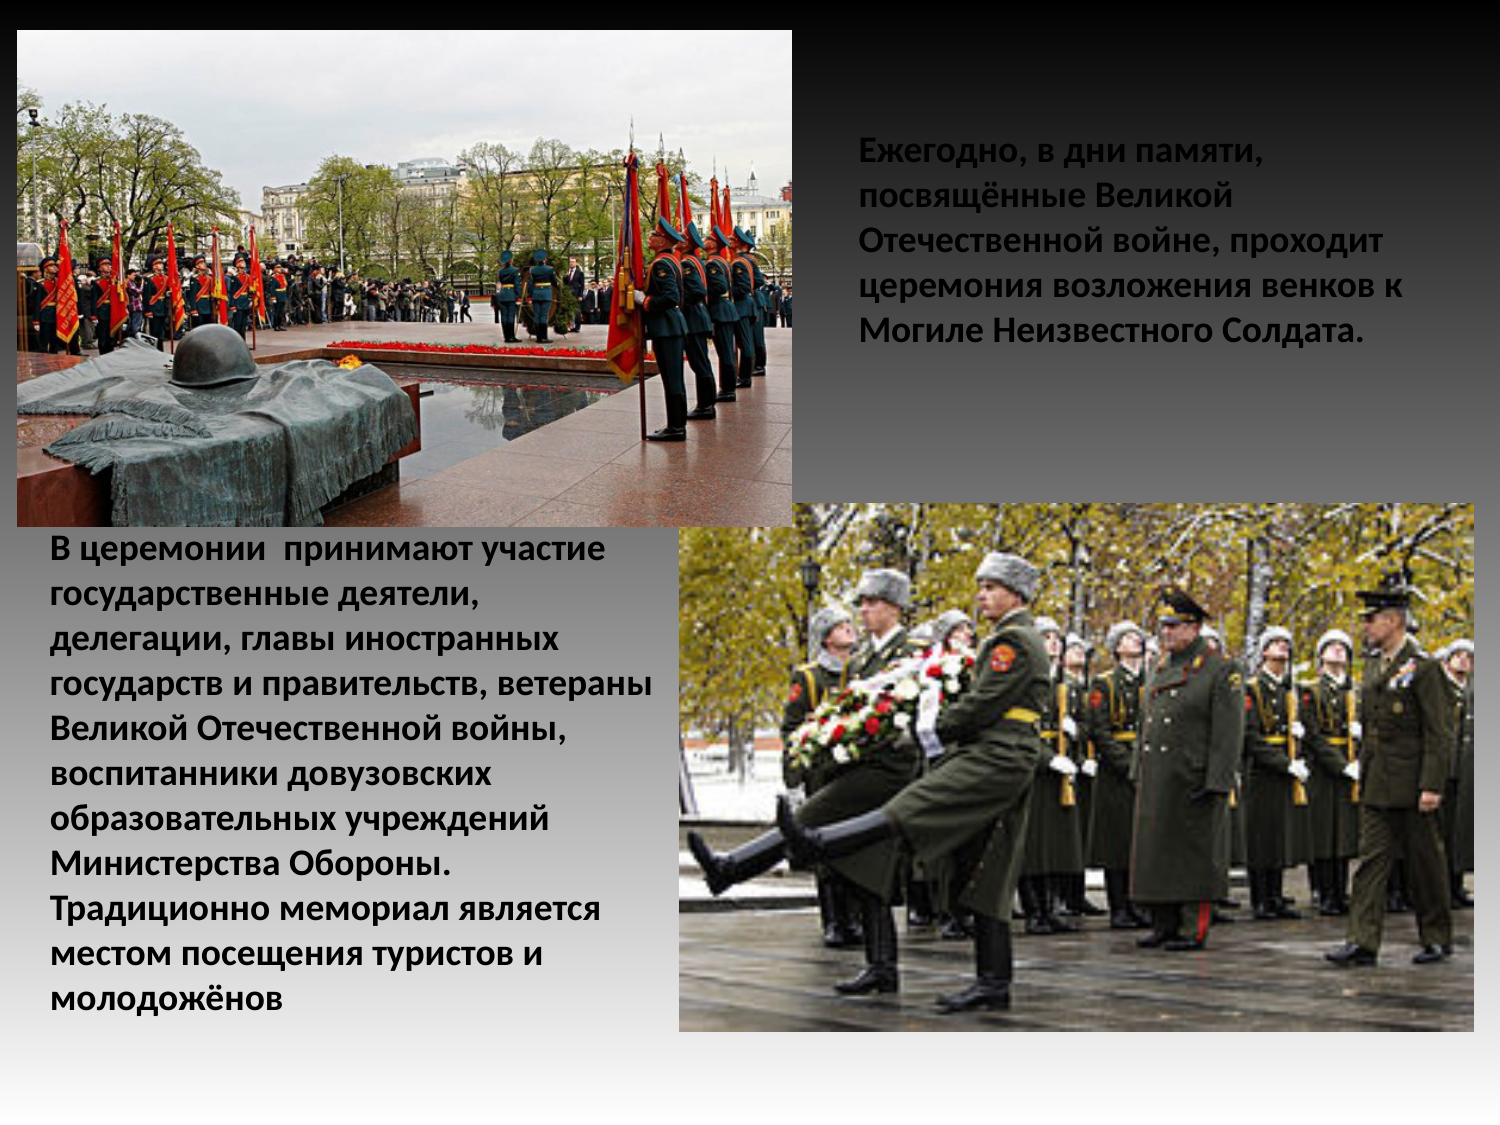

Ежегодно, в дни памяти, посвящённые Великой Отечественной войне, проходит церемония возложения венков к Могиле Неизвестного Солдата.
В церемонии принимают участие государственные деятели, делегации, главы иностранных государств и правительств, ветераны Великой Отечественной войны, воспитанники довузовских образовательных учреждений Министерства Обороны.
Традиционно мемориал является местом посещения туристов и молодожёнов